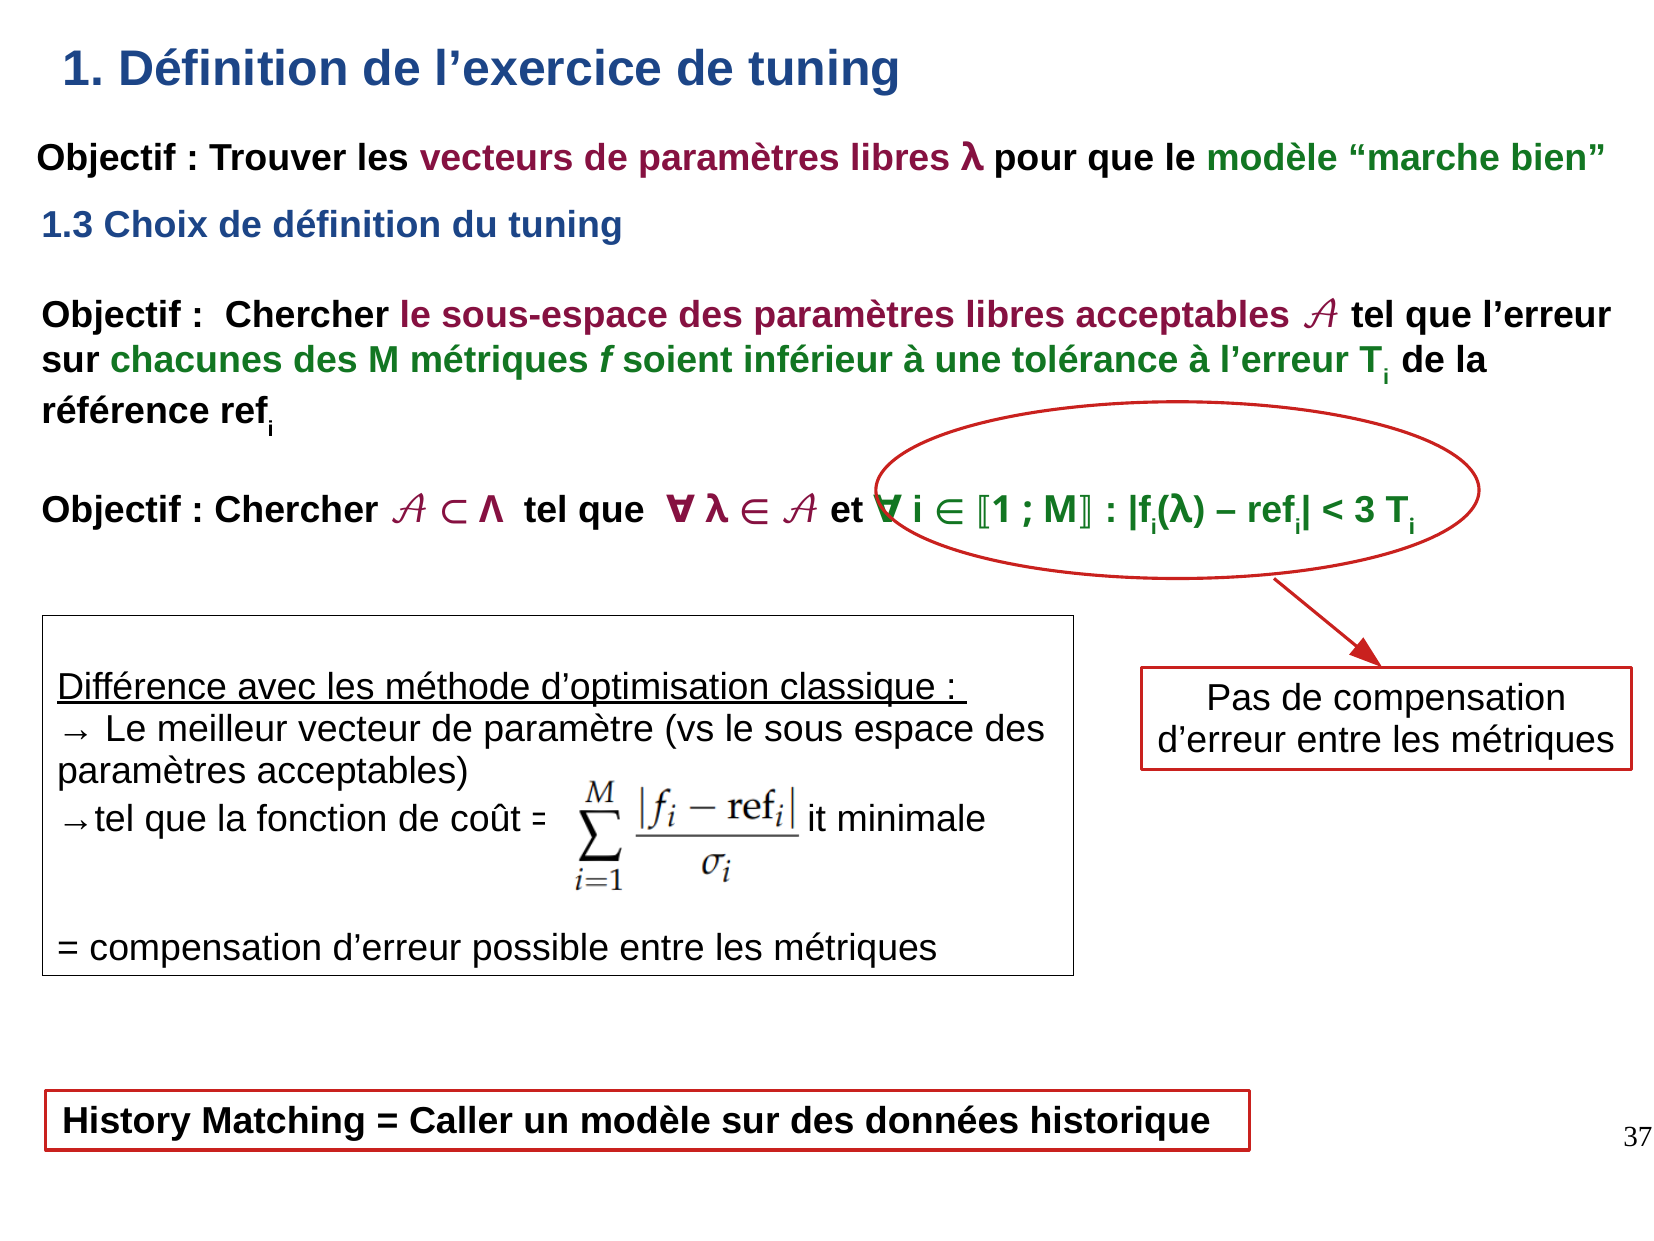

1. Définition de l’exercice de tuning
 Objectif : Trouver les vecteurs de paramètres libres λ pour que le modèle “marche bien”
1.3 Choix de définition du tuning
Objectif : Chercher le sous-espace des paramètres libres acceptables 𝒜 tel que l’erreur sur chacunes des M métriques f soient inférieur à une tolérance à l’erreur Ti de la référence refi
Objectif : Chercher 𝒜 ⊂ Λ tel que ∀ λ ∊ 𝒜 et ∀ i ∊ ⟦1 ; M⟧ : |fi(λ) – refi| < 3 Ti
Différence avec les méthode d’optimisation classique :
→ Le meilleur vecteur de paramètre (vs le sous espace des paramètres acceptables)
→tel que la fonction de coût = soit minimale
= compensation d’erreur possible entre les métriques
Pas de compensation
d’erreur entre les métriques
History Matching = Caller un modèle sur des données historique
37